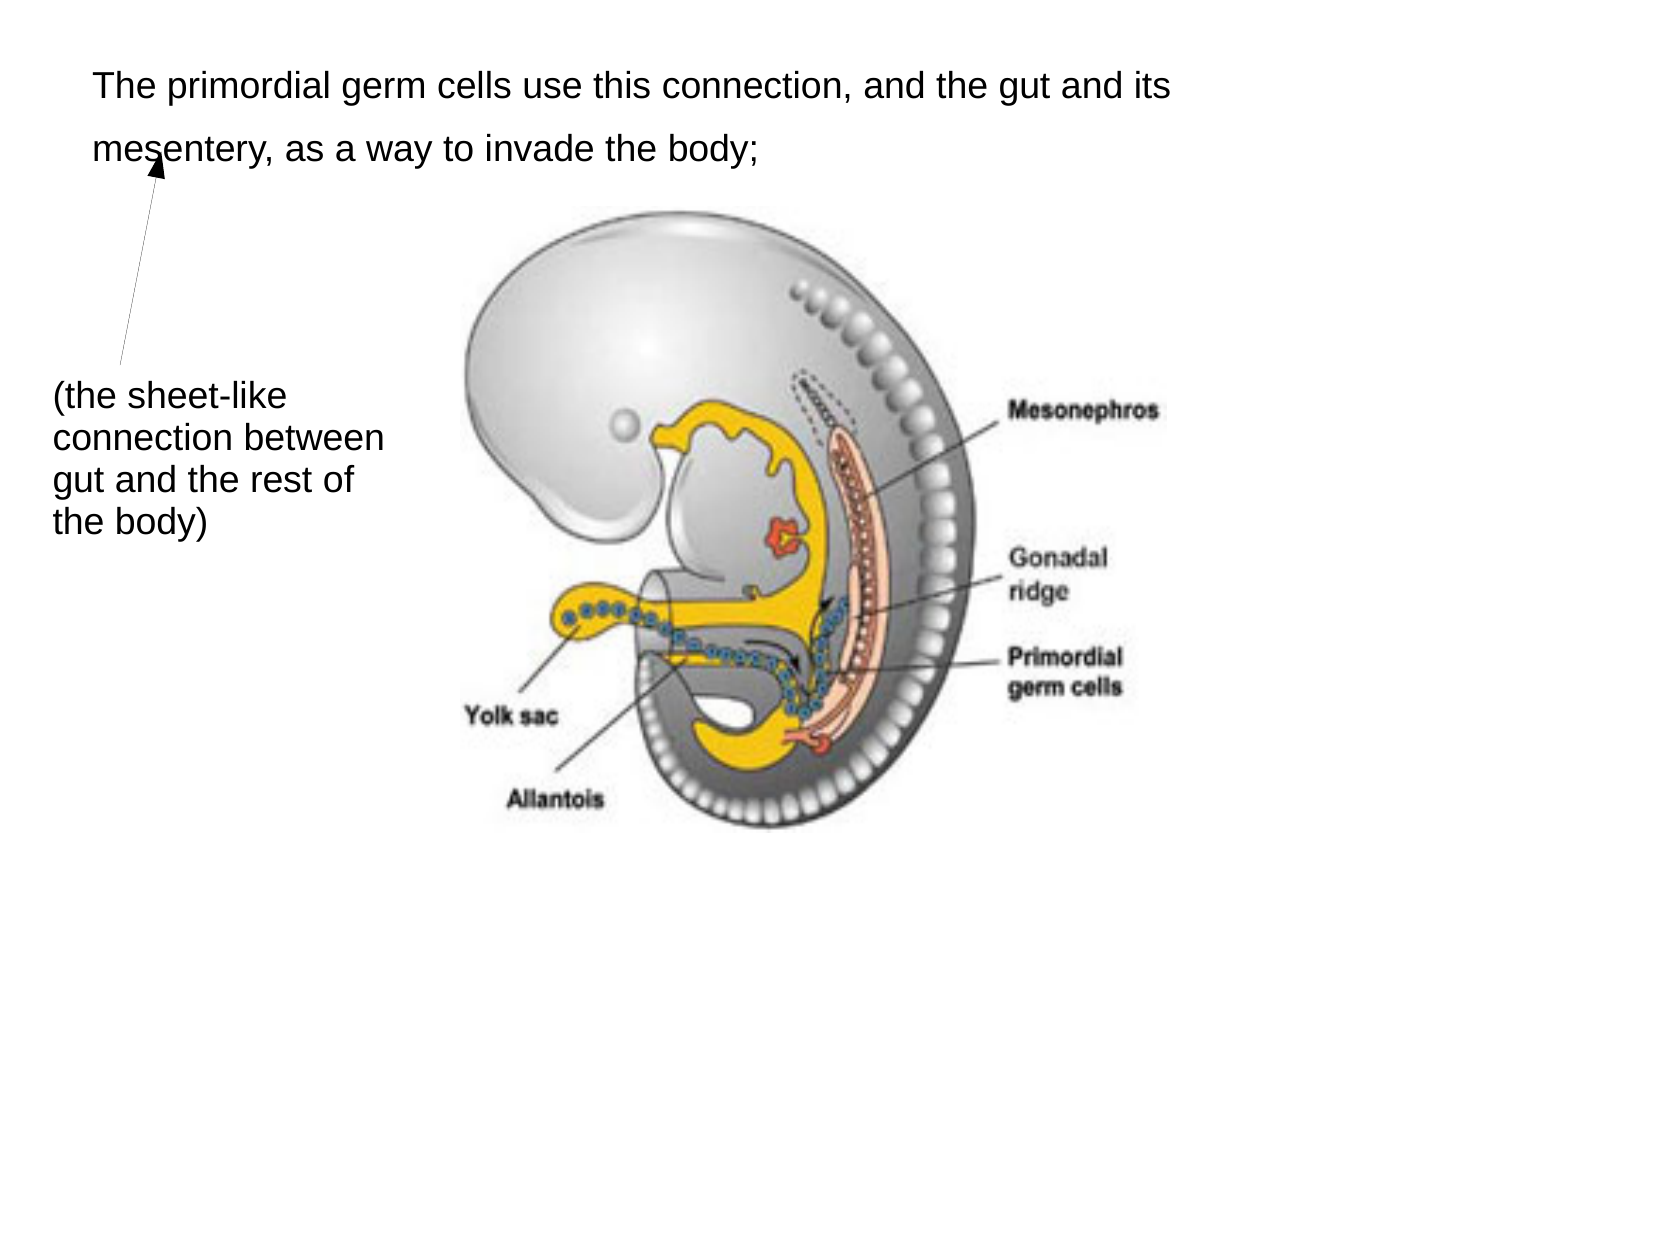

The primordial germ cells use this connection, and the gut and its mesentery, as a way to invade the body;
(the sheet-like connection between gut and the rest of the body)